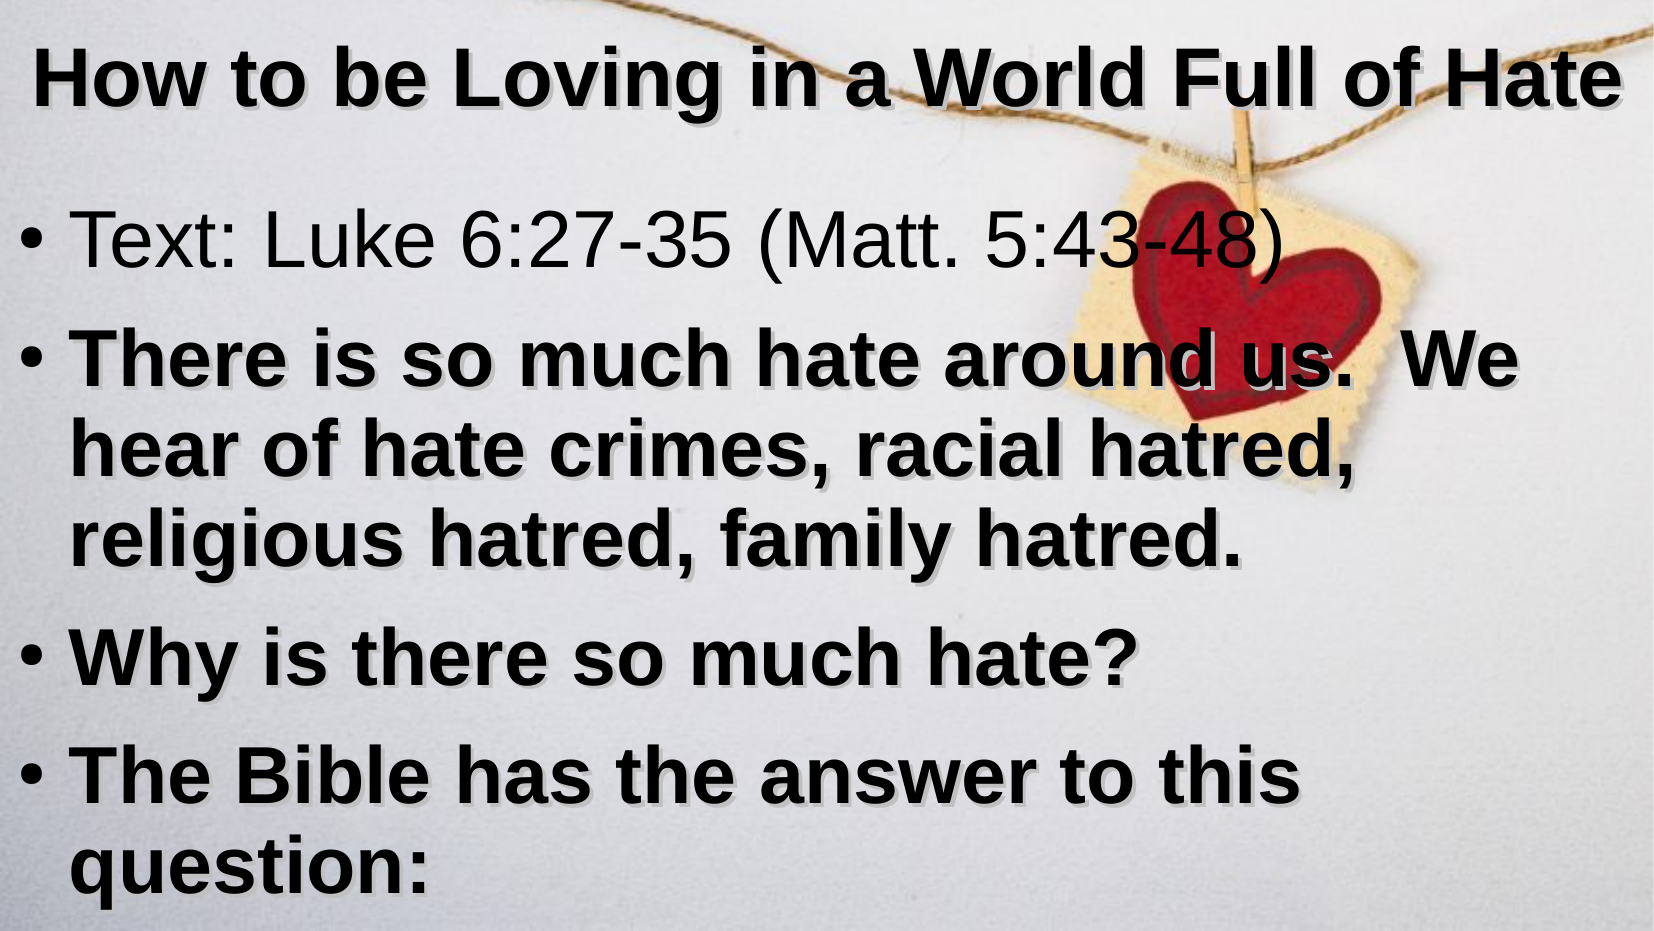

# How to be Loving in a World Full of Hate
Text: Luke 6:27-35 (Matt. 5:43-48)
There is so much hate around us. We hear of hate crimes, racial hatred, religious hatred, family hatred.
Why is there so much hate?
The Bible has the answer to this question: